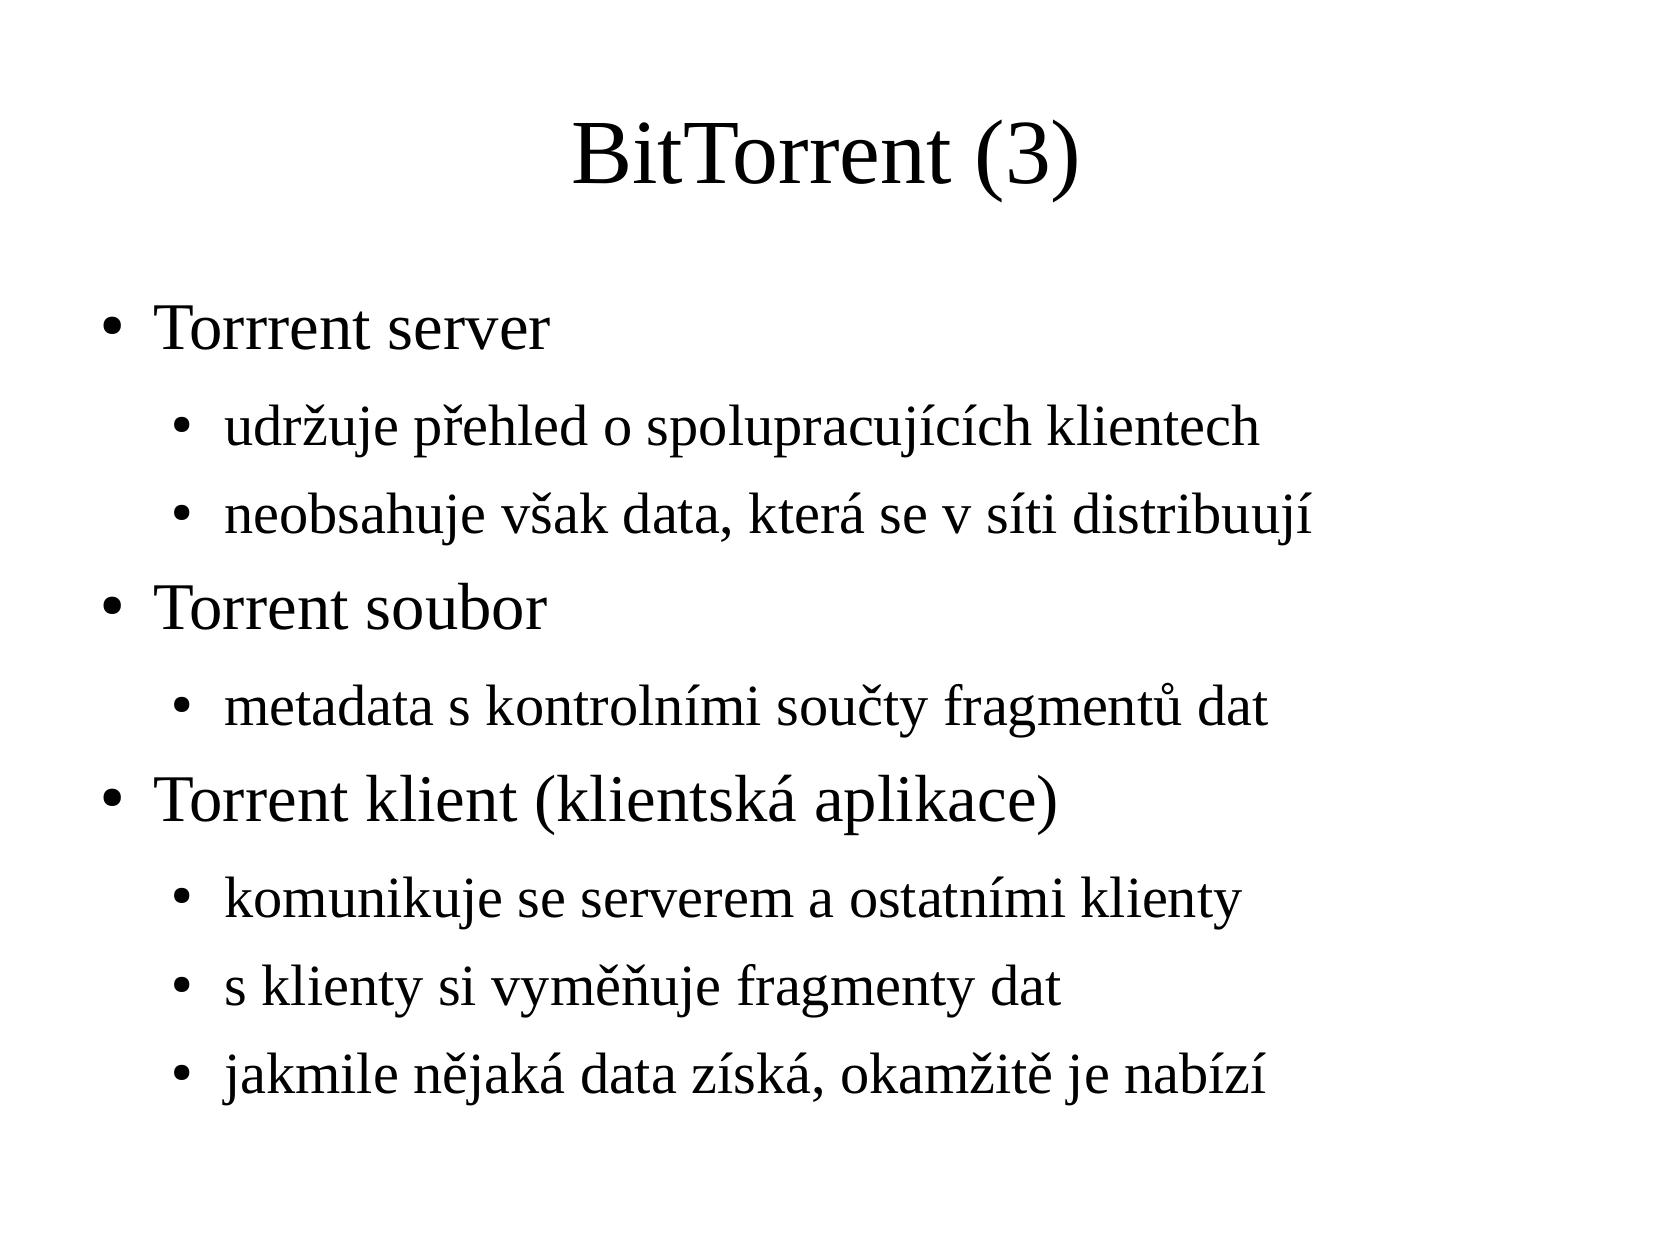

# BitTorrent (3)
Torrrent server
udržuje přehled o spolupracujících klientech
neobsahuje však data, která se v síti distribuují
Torrent soubor
metadata s kontrolními součty fragmentů dat
Torrent klient (klientská aplikace)
komunikuje se serverem a ostatními klienty
s klienty si vyměňuje fragmenty dat
jakmile nějaká data získá, okamžitě je nabízí